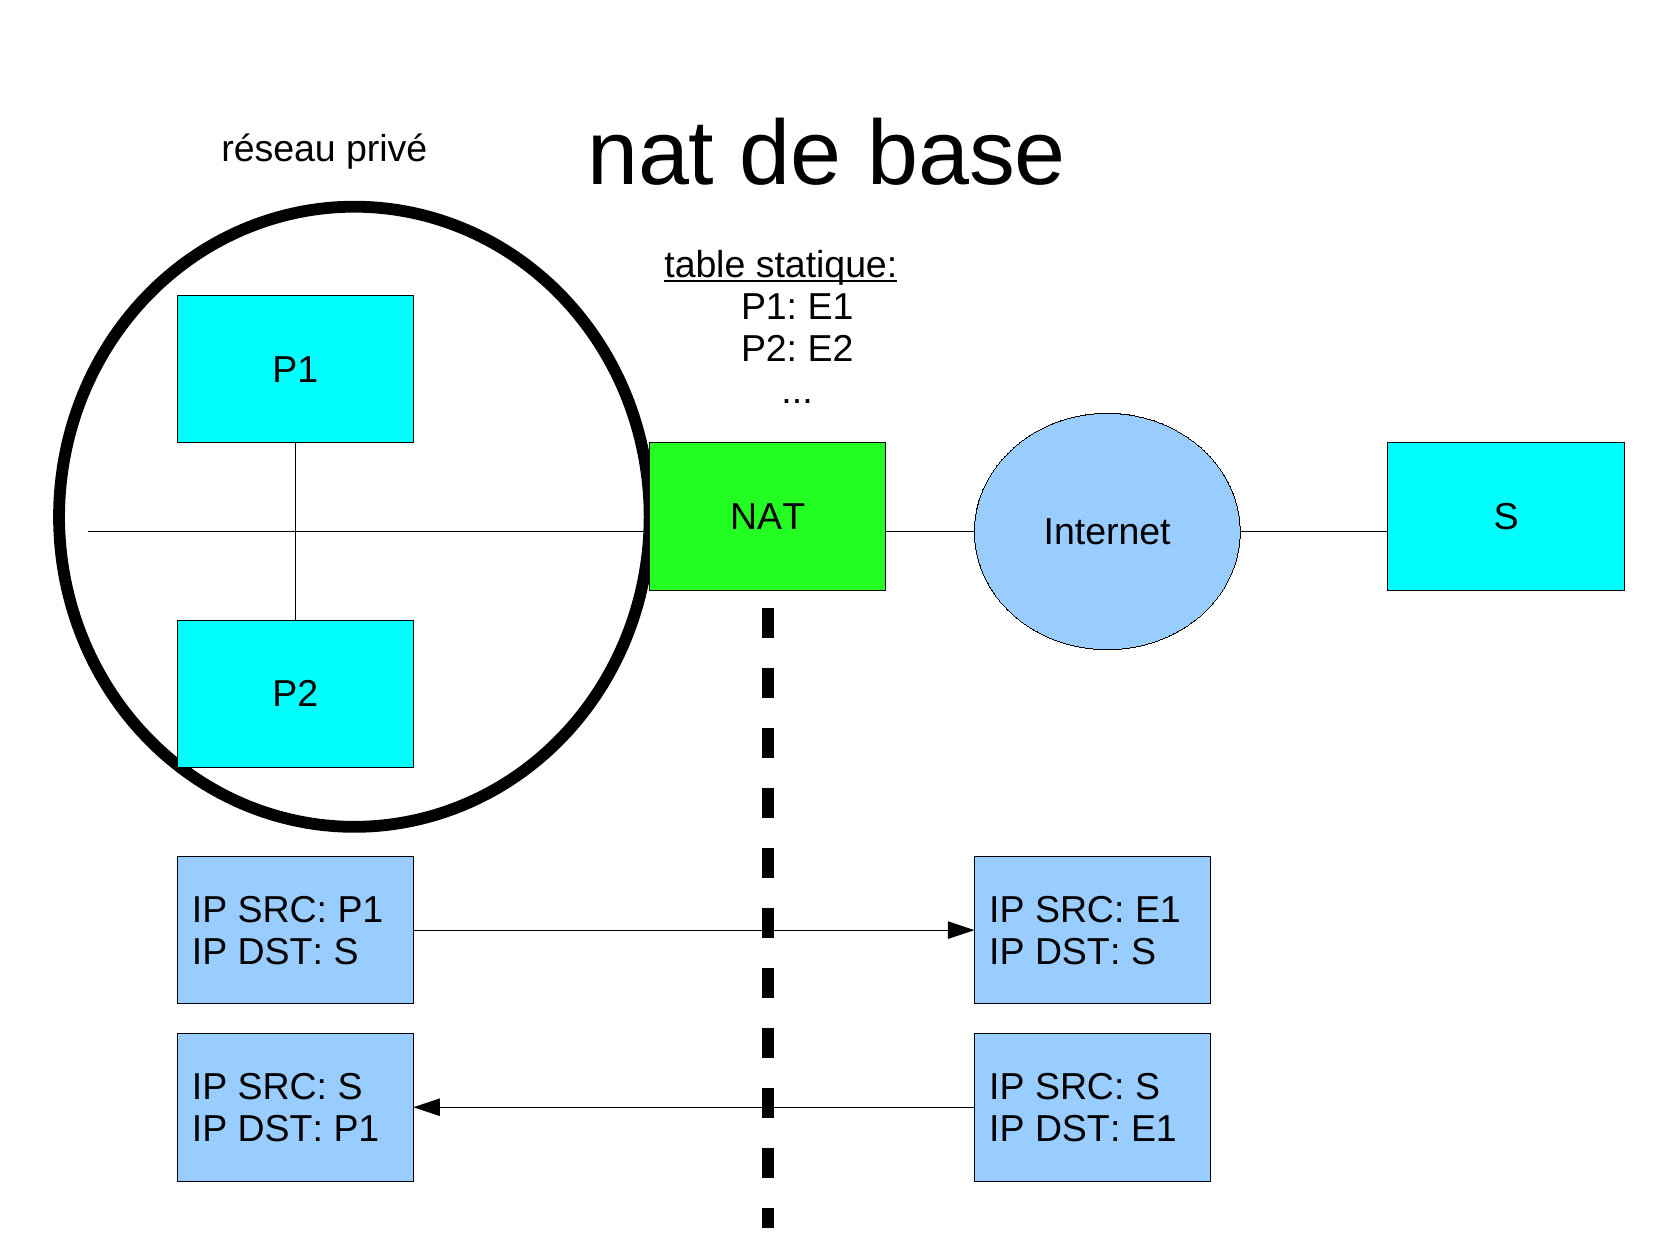

# nat de base
réseau privé
table statique:
P1: E1
P2: E2
...
P1
Internet
NAT
S
P2
IP SRC: P1
IP DST: S
IP SRC: E1
IP DST: S
IP SRC: S
IP DST: P1
IP SRC: S
IP DST: E1